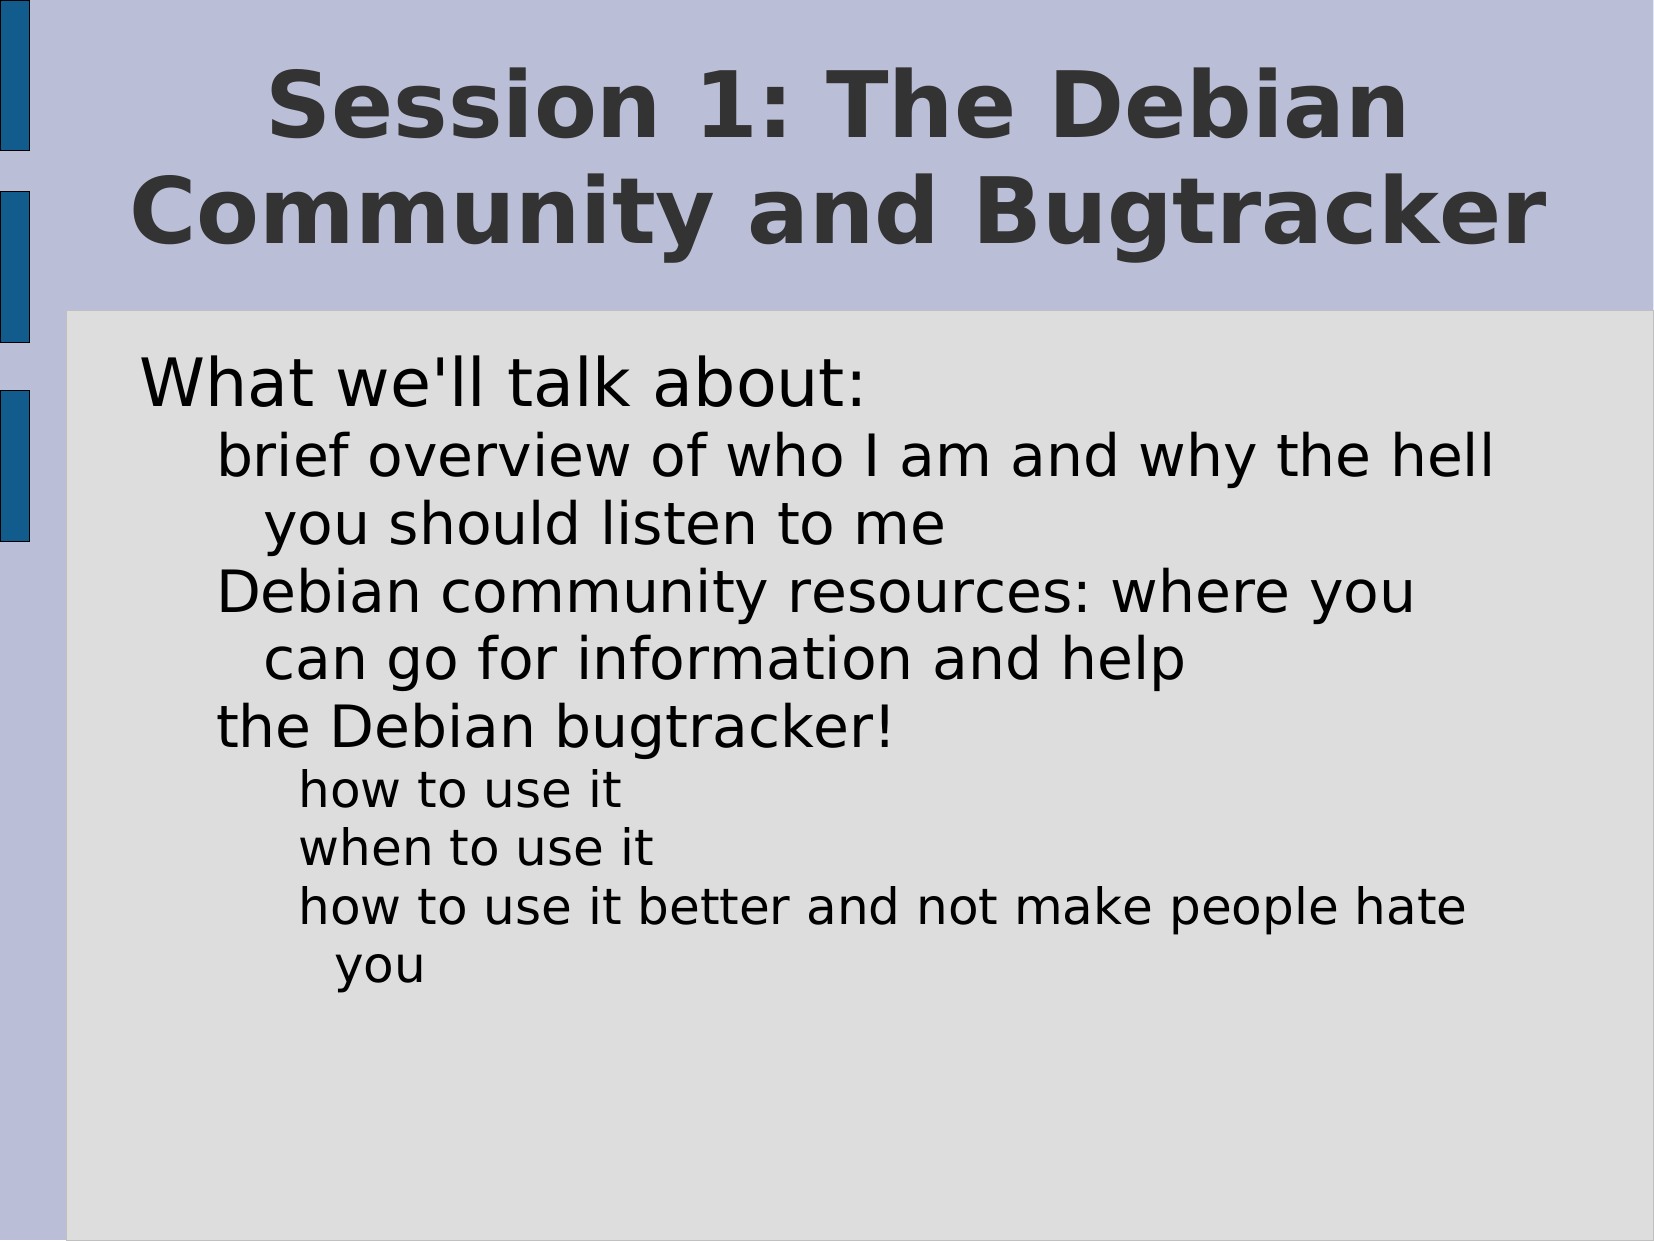

# Session 1: The Debian Community and Bugtracker
What we'll talk about:
brief overview of who I am and why the hell you should listen to me
Debian community resources: where you can go for information and help
the Debian bugtracker!
how to use it
when to use it
how to use it better and not make people hate you